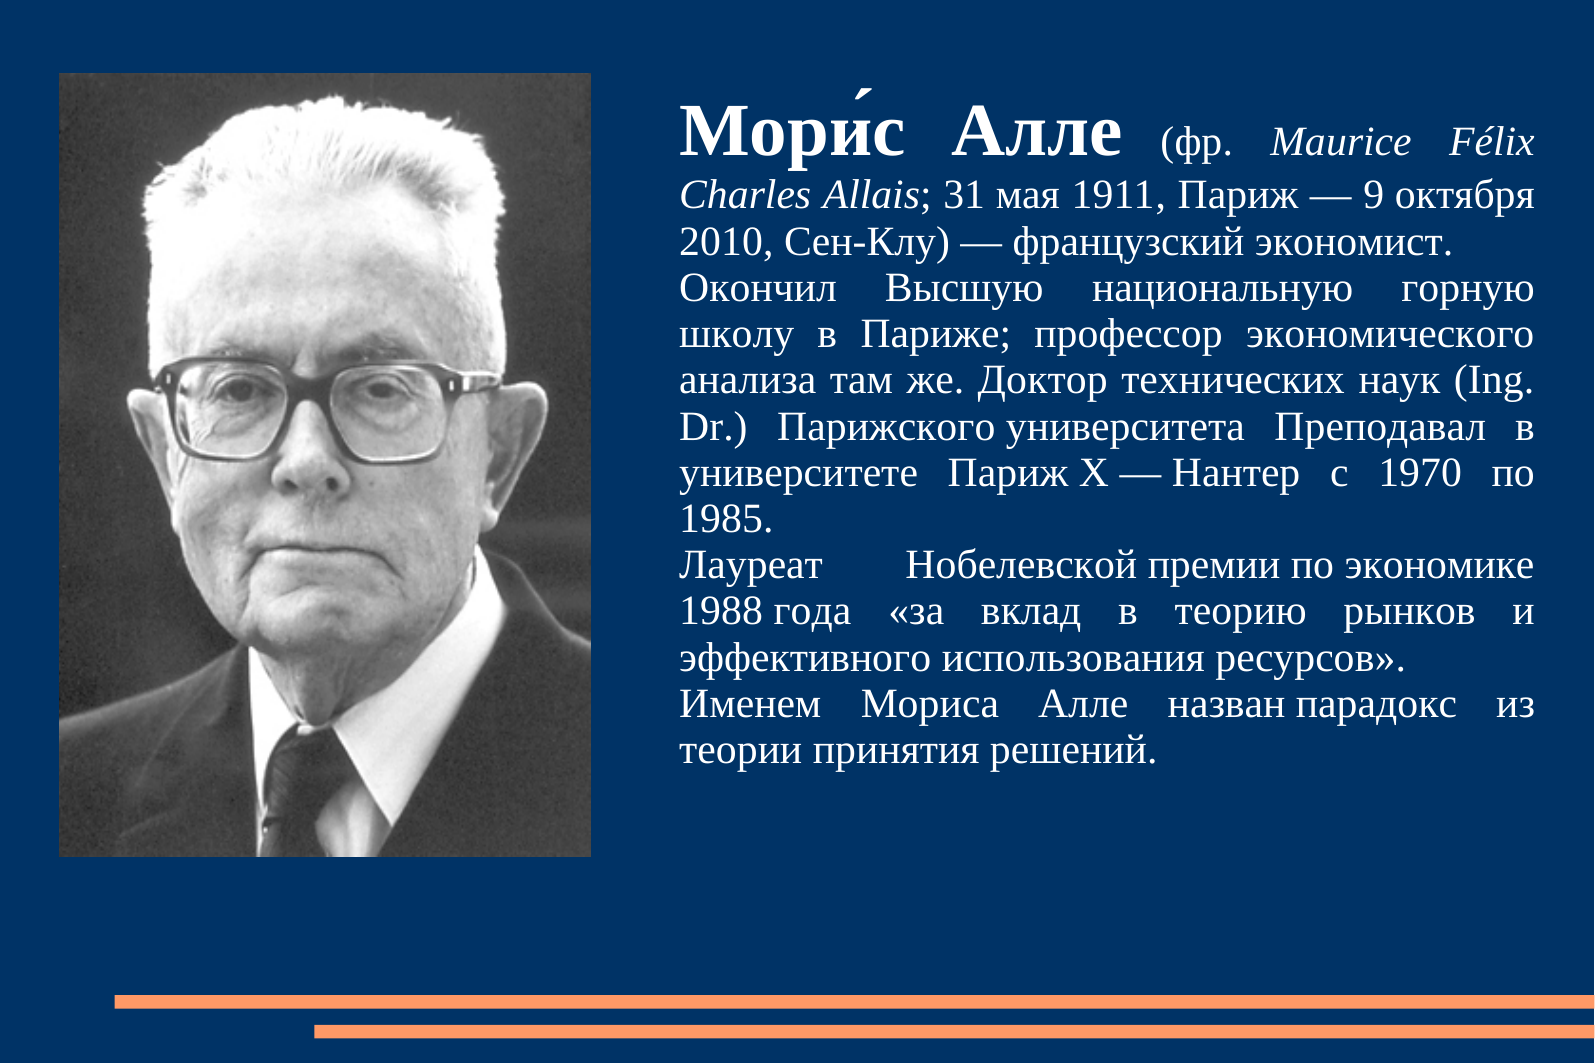

# Мори́с Алле (фр. Maurice Félix Charles Allais; 31 мая 1911, Париж — 9 октября 2010, Сен-Клу) — французский экономист.
Окончил Высшую национальную горную школу в Париже; профессор экономического анализа там же. Доктор технических наук (Ing. Dr.) Парижского университета Преподавал в университете Париж X — Нантер с 1970 по 1985.
Лауреат Нобелевской премии по экономике 1988 года «за вклад в теорию рынков и эффективного использования ресурсов».
Именем Мориса Алле назван парадокс из теории принятия решений.